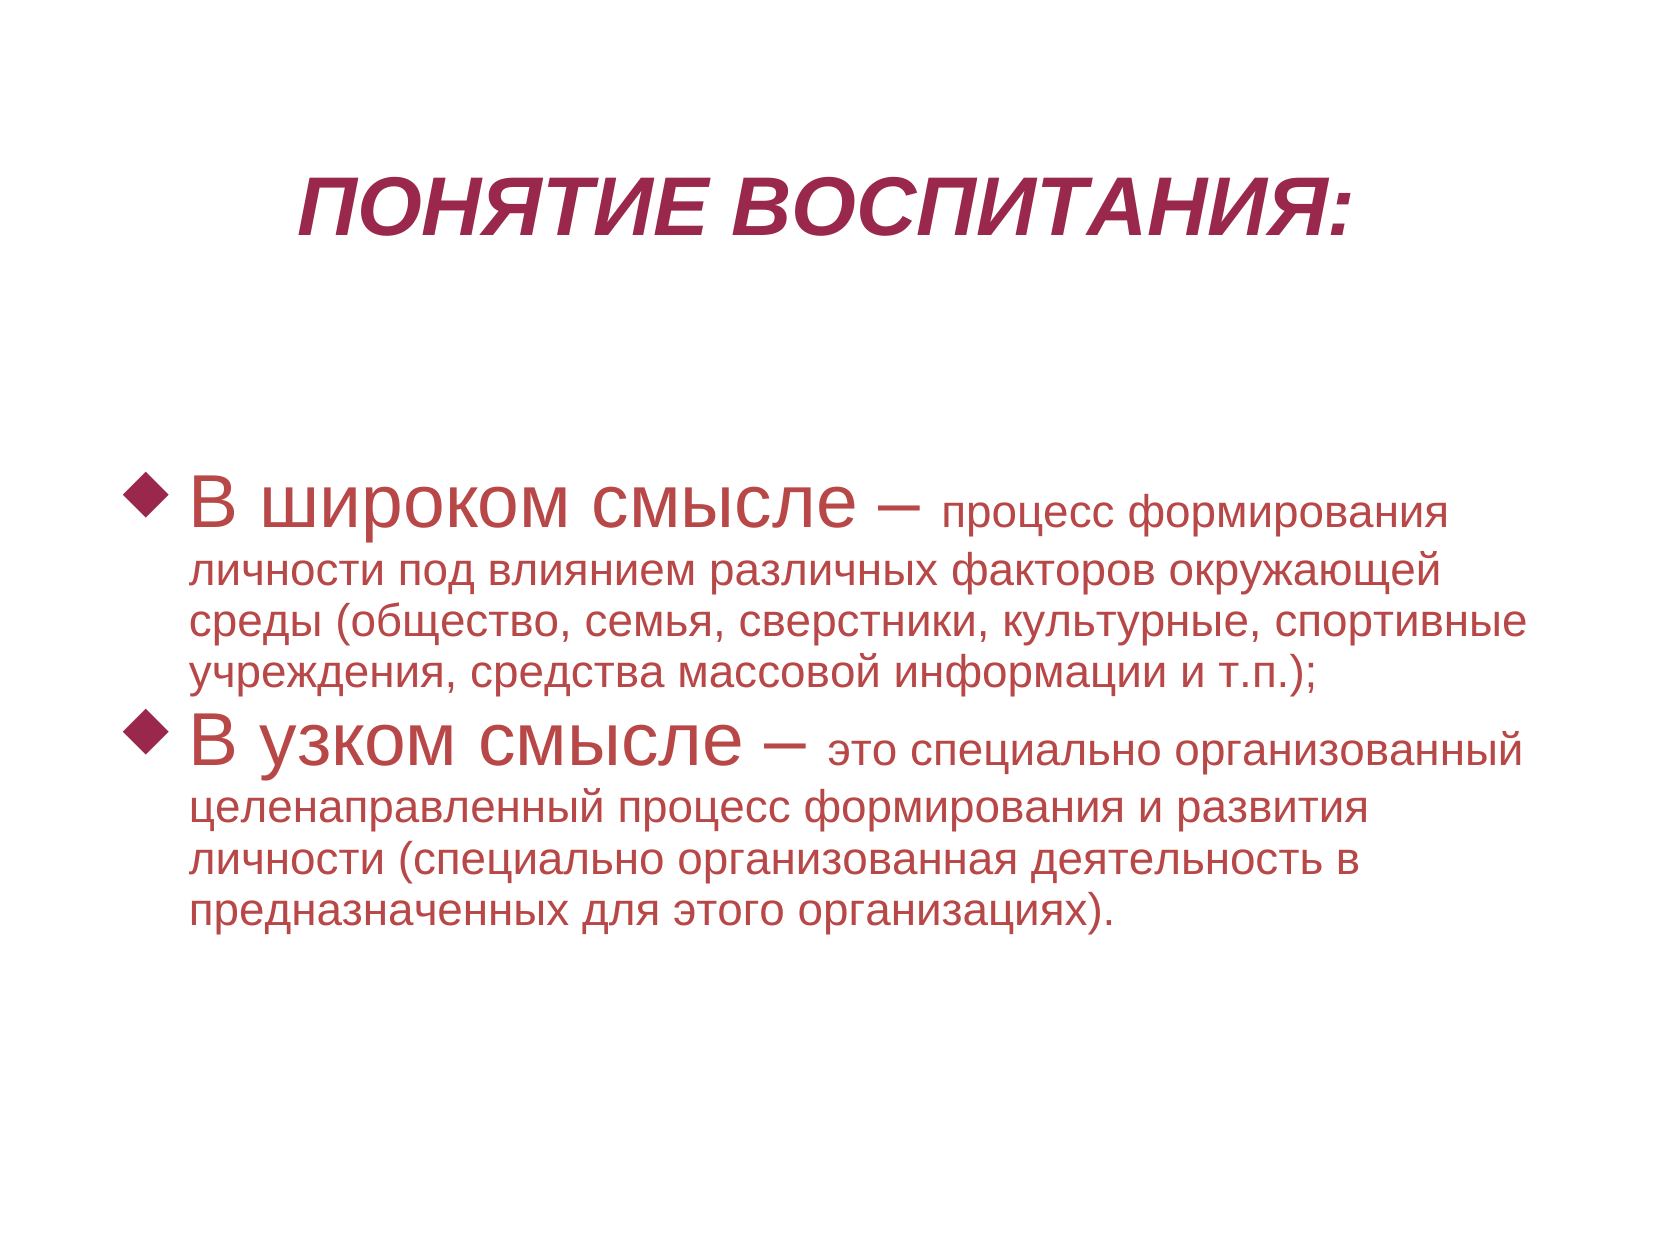

# ПОНЯТИЕ ВОСПИТАНИЯ:
В широком смысле – процесс формирования личности под влиянием различных факторов окружающей среды (общество, семья, сверстники, культурные, спортивные учреждения, средства массовой информации и т.п.);
В узком смысле – это специально организованный целенаправленный процесс формирования и развития личности (специально организованная деятельность в предназначенных для этого организациях).